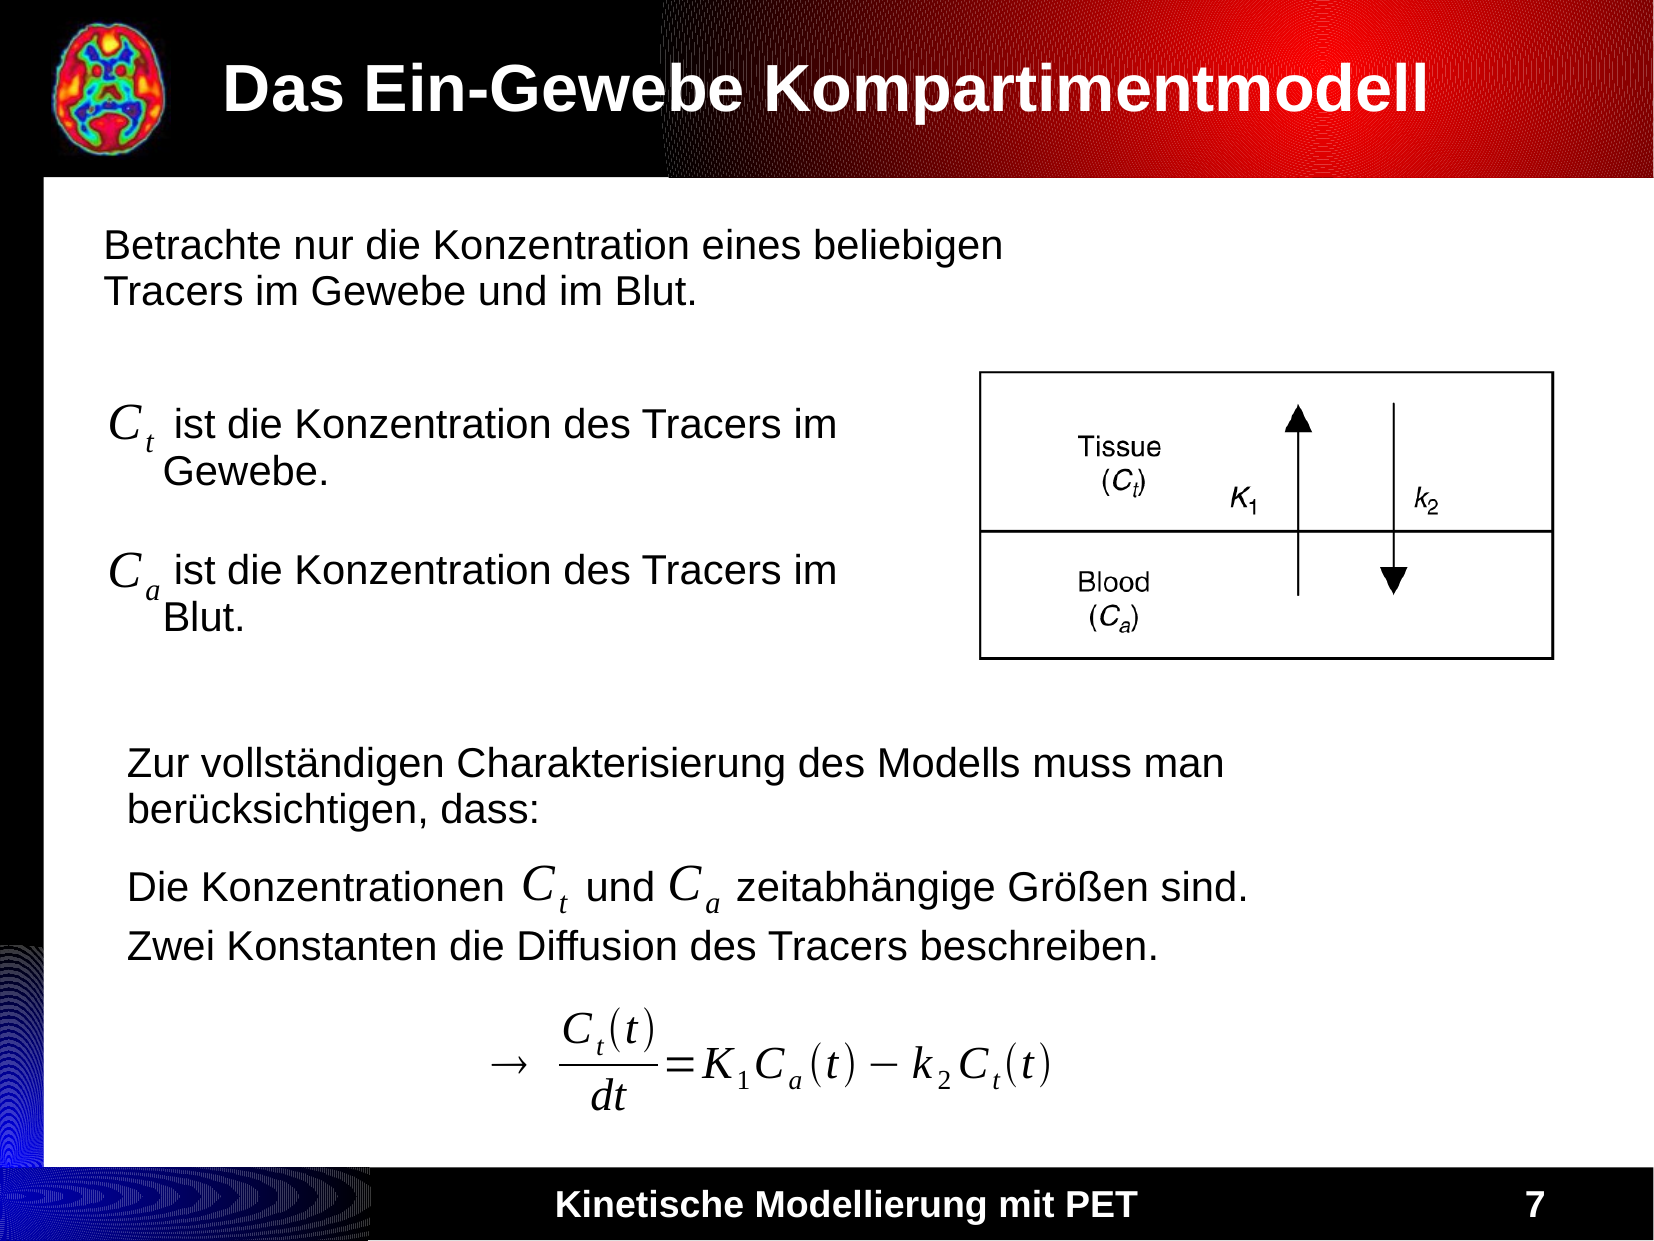

# Das Ein-Gewebe Kompartimentmodell
Betrachte nur die Konzentration eines beliebigen Tracers im Gewebe und im Blut.
 ist die Konzentration des Tracers im Gewebe.
 ist die Konzentration des Tracers im Blut.
Zur vollständigen Charakterisierung des Modells muss man berücksichtigen, dass:
Die Konzentrationen und zeitabhängige Größen sind.
Zwei Konstanten die Diffusion des Tracers beschreiben.
Kinetische Modellierung mit PET